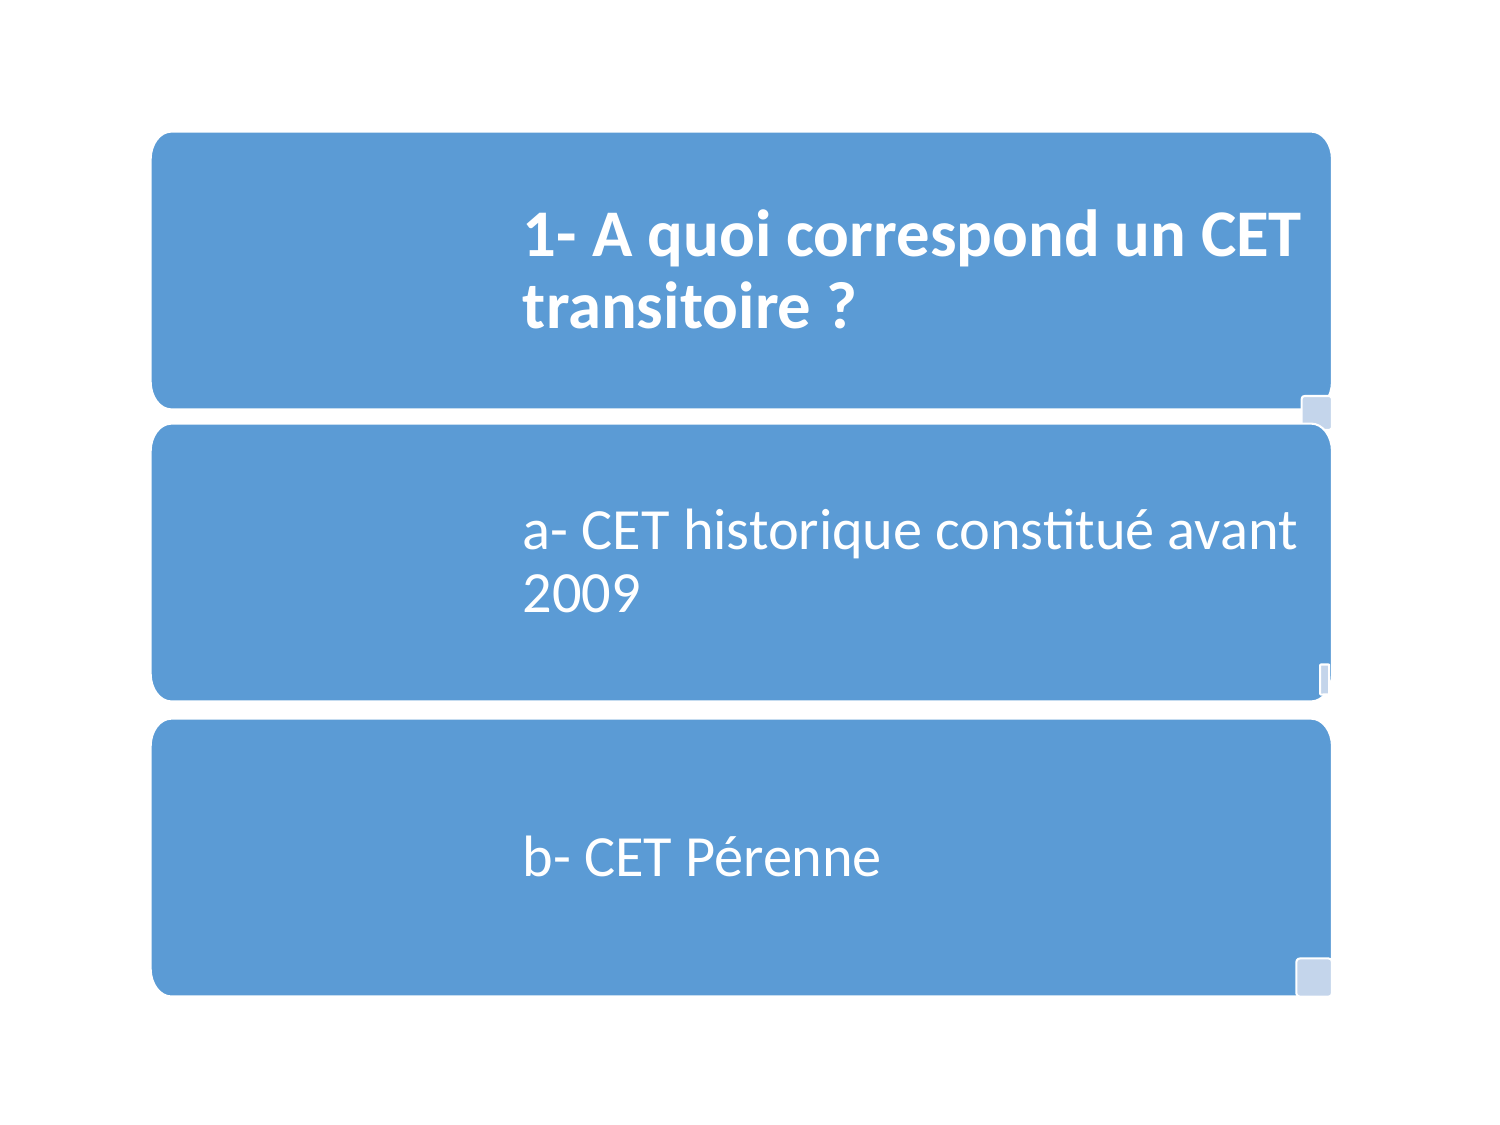

1- A quoi correspond un CET transitoire ?
a- CET historique constitué avant 2009
b- CET Pérenne